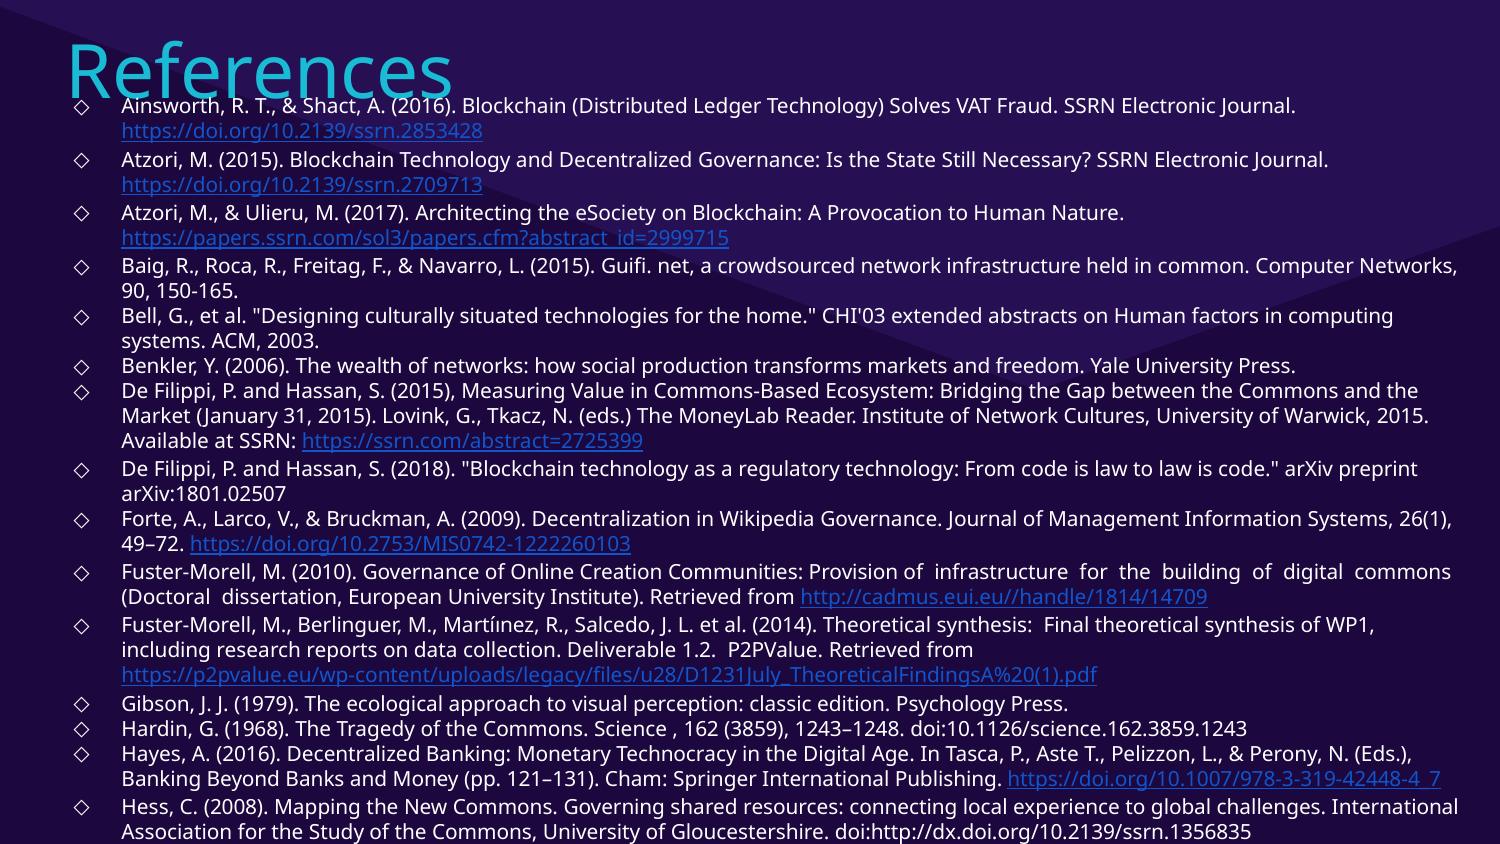

# References
Ainsworth, R. T., & Shact, A. (2016). Blockchain (Distributed Ledger Technology) Solves VAT Fraud. SSRN Electronic Journal. https://doi.org/10.2139/ssrn.2853428
Atzori, M. (2015). Blockchain Technology and Decentralized Governance: Is the State Still Necessary? SSRN Electronic Journal. https://doi.org/10.2139/ssrn.2709713
Atzori, M., & Ulieru, M. (2017). Architecting the eSociety on Blockchain: A Provocation to Human Nature. https://papers.ssrn.com/sol3/papers.cfm?abstract_id=2999715
Baig, R., Roca, R., Freitag, F., & Navarro, L. (2015). Guifi. net, a crowdsourced network infrastructure held in common. Computer Networks, 90, 150-165.
Bell, G., et al. "Designing culturally situated technologies for the home." CHI'03 extended abstracts on Human factors in computing systems. ACM, 2003.
Benkler, Y. (2006). The wealth of networks: how social production transforms markets and freedom. Yale University Press.
De Filippi, P. and Hassan, S. (2015), Measuring Value in Commons-Based Ecosystem: Bridging the Gap between the Commons and the Market (January 31, 2015). Lovink, G., Tkacz, N. (eds.) The MoneyLab Reader. Institute of Network Cultures, University of Warwick, 2015. Available at SSRN: https://ssrn.com/abstract=2725399
De Filippi, P. and Hassan, S. (2018). "Blockchain technology as a regulatory technology: From code is law to law is code." arXiv preprint arXiv:1801.02507
Forte, A., Larco, V., & Bruckman, A. (2009). Decentralization in Wikipedia Governance. Journal of Management Information Systems, 26(1), 49–72. https://doi.org/10.2753/MIS0742-1222260103
Fuster-Morell, M. (2010). Governance of Online Creation Communities: Provision of infrastructure for the building of digital commons (Doctoral dissertation, European University Institute). Retrieved from http://cadmus.eui.eu//handle/1814/14709
Fuster-Morell, M., Berlinguer, M., Martíınez, R., Salcedo, J. L. et al. (2014). Theoretical synthesis: Final theoretical synthesis of WP1, including research reports on data collection. Deliverable 1.2. P2PValue. Retrieved from https://p2pvalue.eu/wp-content/uploads/legacy/files/u28/D1231July_TheoreticalFindingsA%20(1).pdf
Gibson, J. J. (1979). The ecological approach to visual perception: classic edition. Psychology Press.
Hardin, G. (1968). The Tragedy of the Commons. Science , 162 (3859), 1243–1248. doi:10.1126/science.162.3859.1243
Hayes, A. (2016). Decentralized Banking: Monetary Technocracy in the Digital Age. In Tasca, P., Aste T., Pelizzon, L., & Perony, N. (Eds.), Banking Beyond Banks and Money (pp. 121–131). Cham: Springer International Publishing. https://doi.org/10.1007/978-3-319-42448-4_7
Hess, C. (2008). Mapping the New Commons. Governing shared resources: connecting local experience to global challenges. International Association for the Study of the Commons, University of Gloucestershire. doi:http://dx.doi.org/10.2139/ssrn.1356835